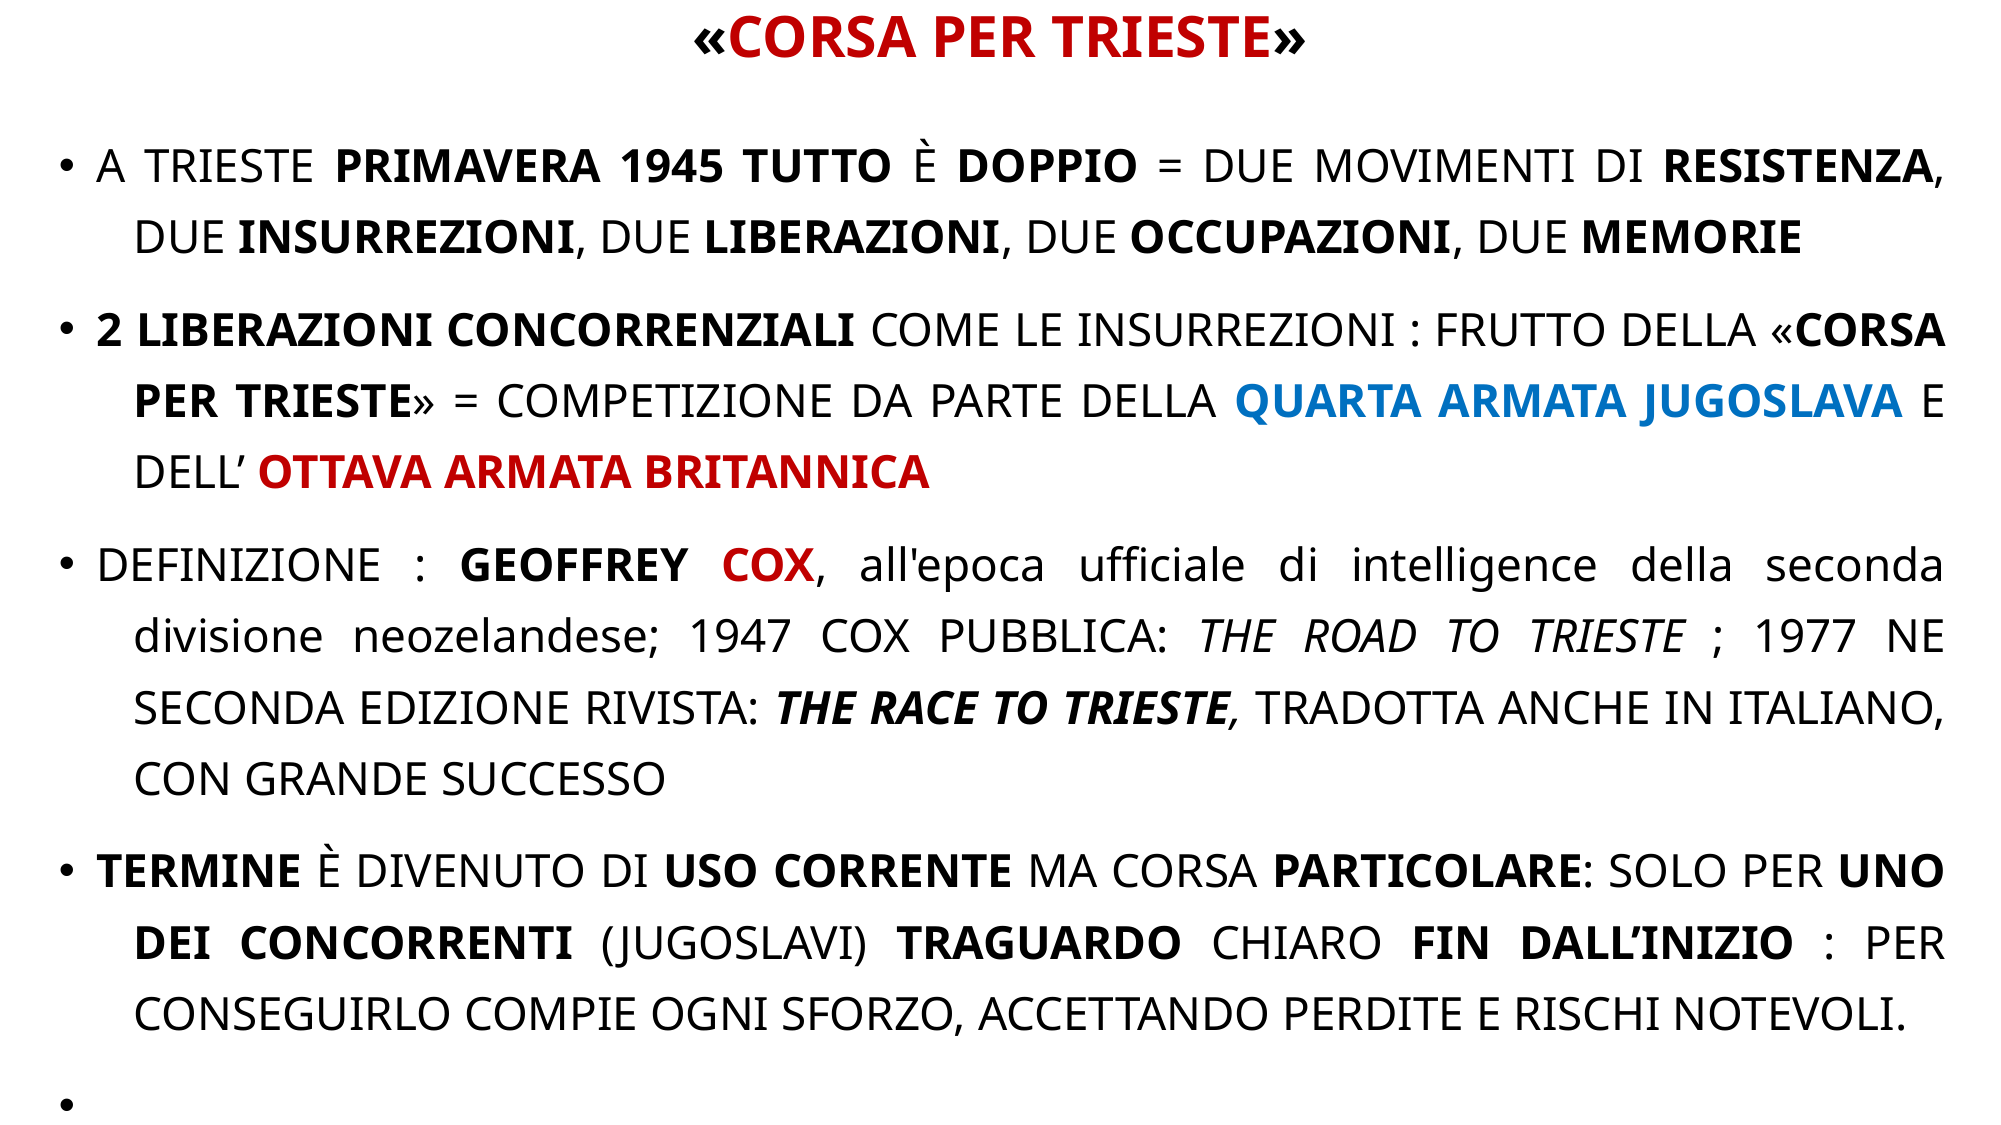

# «CORSA PER TRIESTE»
A TRIESTE PRIMAVERA 1945 TUTTO È DOPPIO = DUE MOVIMENTI DI RESISTENZA, DUE INSURREZIONI, DUE LIBERAZIONI, DUE OCCUPAZIONI, DUE MEMORIE
2 LIBERAZIONI CONCORRENZIALI COME LE INSURREZIONI : FRUTTO DELLA «CORSA PER TRIESTE» = COMPETIZIONE DA PARTE DELLA QUARTA ARMATA JUGOSLAVA E DELL’ OTTAVA ARMATA BRITANNICA
DEFINIZIONE : GEOFFREY COX, all'epoca ufficiale di intelligence della seconda divisione neozelandese; 1947 COX PUBBLICA: THE ROAD TO TRIESTE ; 1977 NE SECONDA EDIZIONE RIVISTA: THE RACE TO TRIESTE, TRADOTTA ANCHE IN ITALIANO, CON GRANDE SUCCESSO
TERMINE È DIVENUTO DI USO CORRENTE MA CORSA PARTICOLARE: SOLO PER UNO DEI CONCORRENTI (JUGOSLAVI) TRAGUARDO CHIARO FIN DALL’INIZIO : PER CONSEGUIRLO COMPIE OGNI SFORZO, ACCETTANDO PERDITE E RISCHI NOTEVOLI.